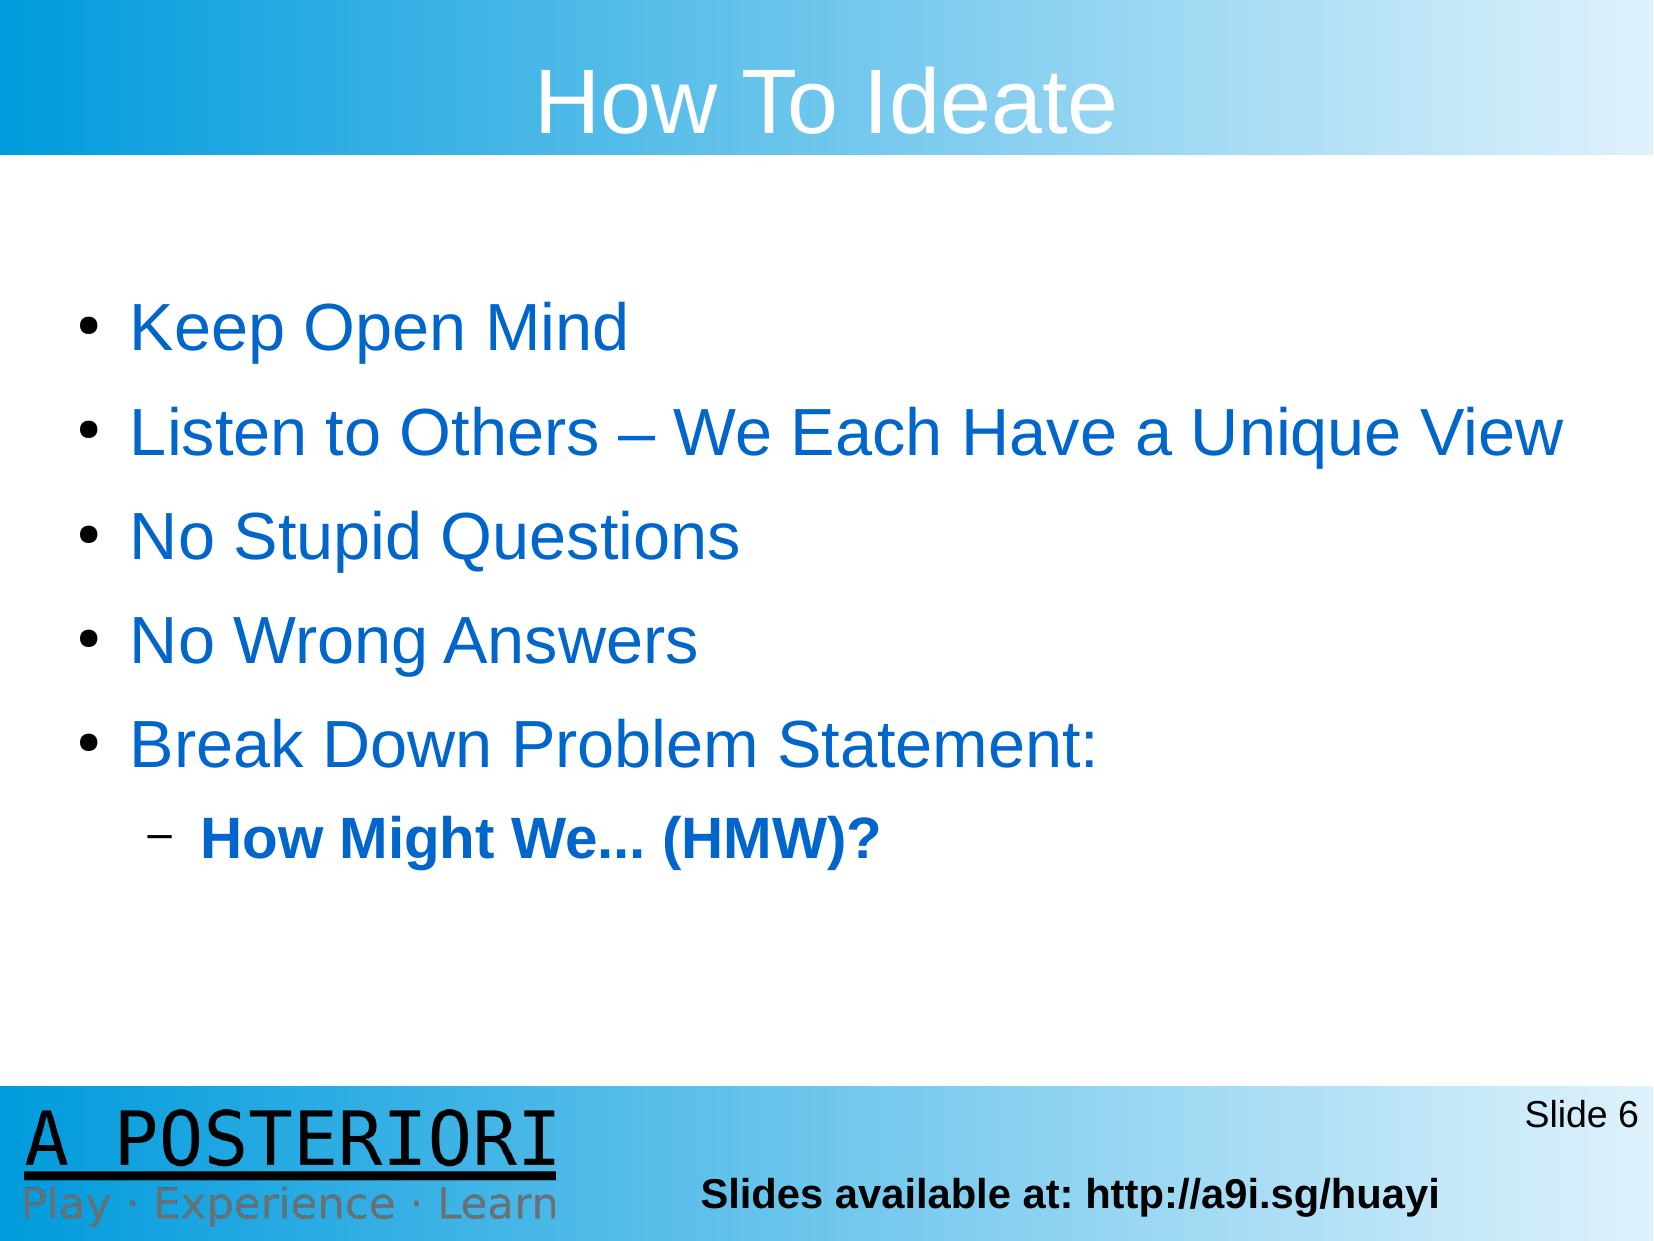

# How To Ideate
Keep Open Mind
Listen to Others – We Each Have a Unique View
No Stupid Questions
No Wrong Answers
Break Down Problem Statement:
How Might We... (HMW)?